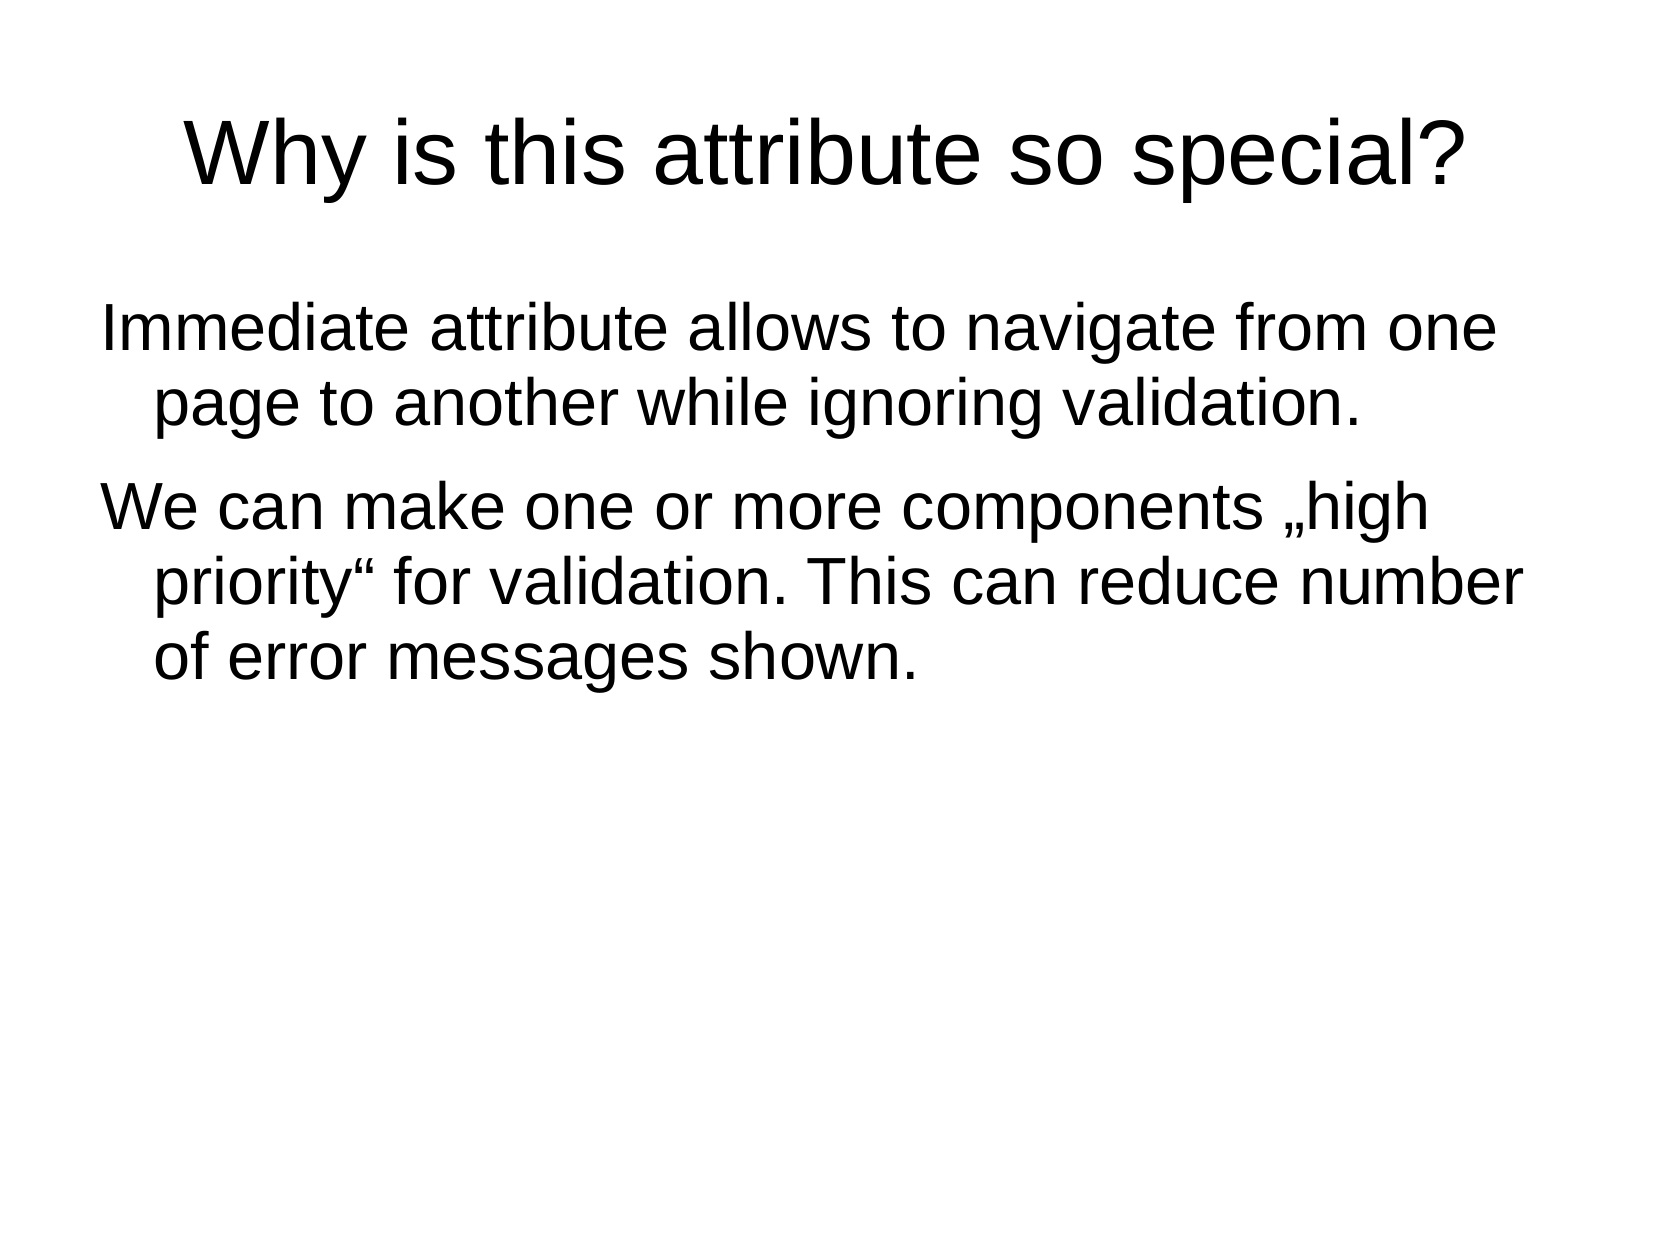

# Why is this attribute so special?
Immediate attribute allows to navigate from one page to another while ignoring validation.
We can make one or more components „high priority“ for validation. This can reduce number of error messages shown.